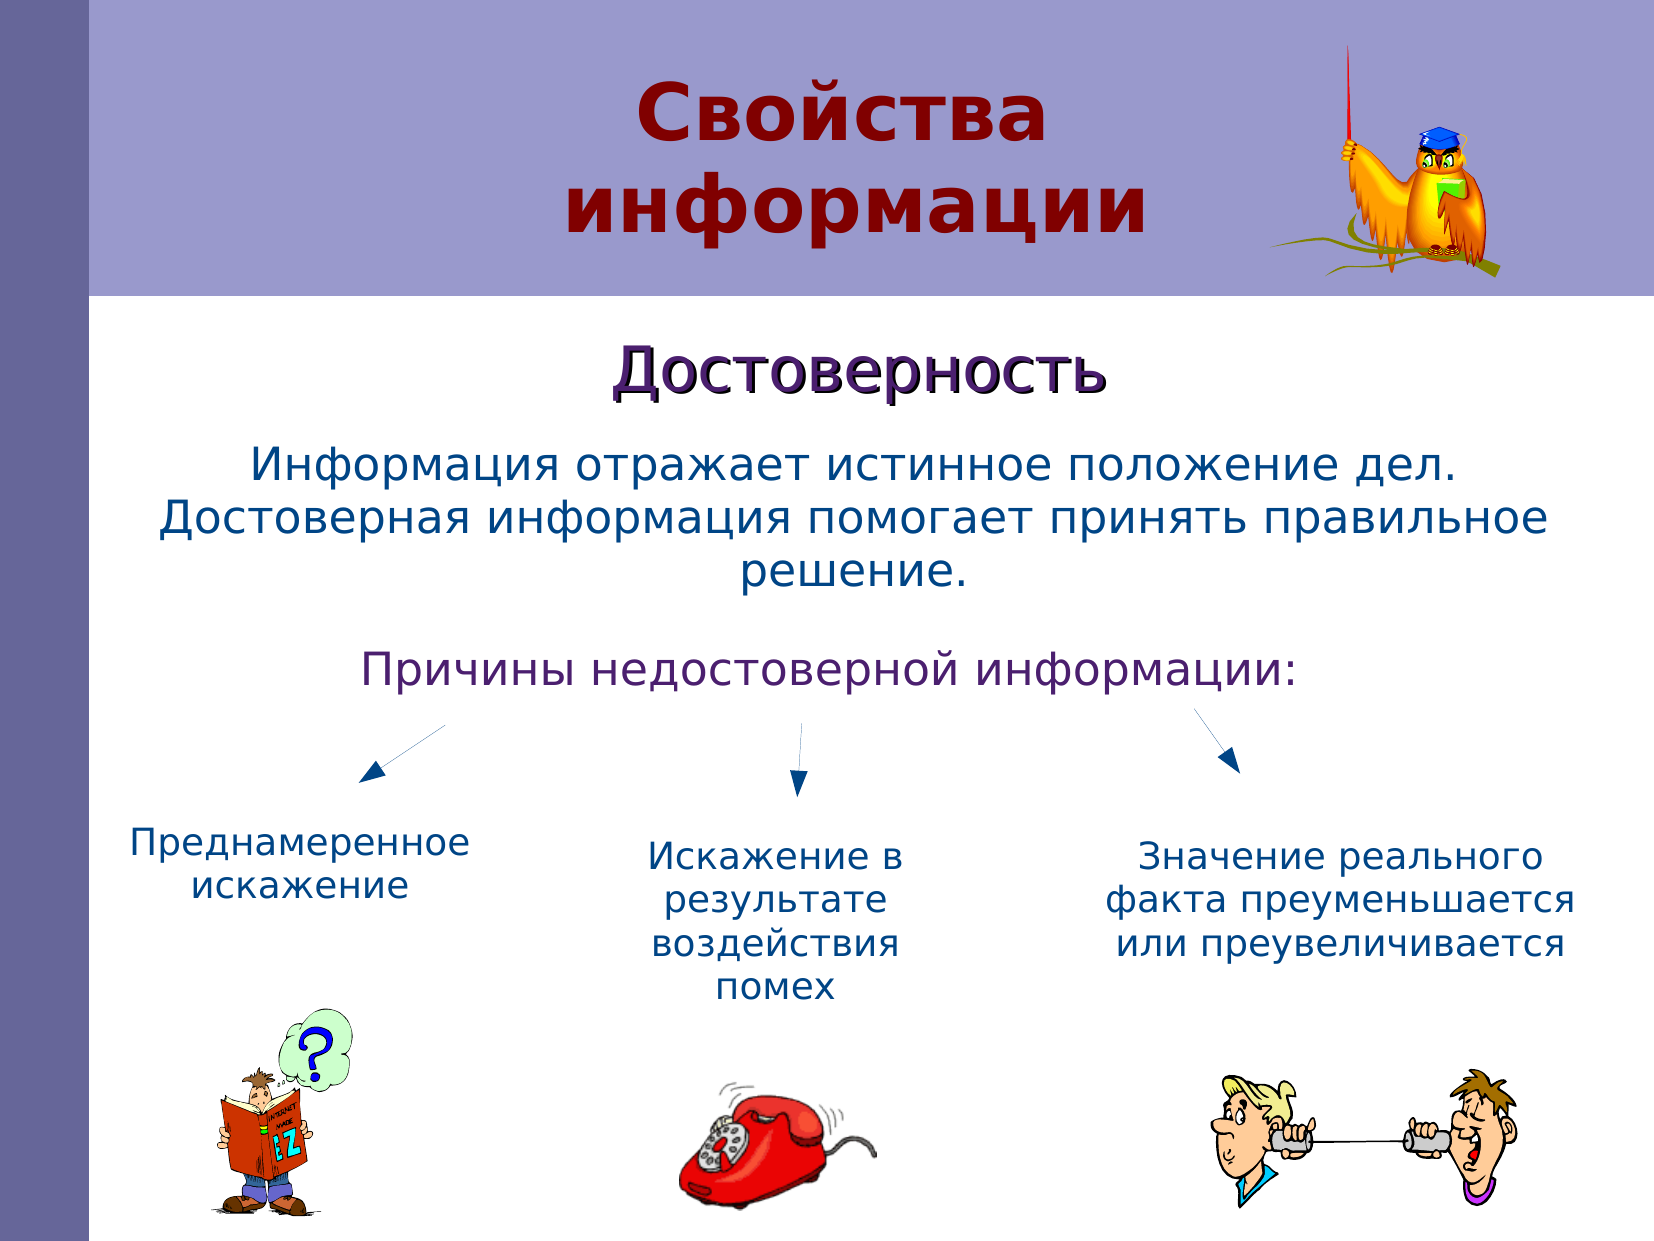

Свойства
информации
Достоверность
Информация отражает истинное положение дел. Достоверная информация помогает принять правильное решение.
Причины недостоверной информации:
Преднамеренное искажение
Искажение в результате воздействия помех
Значение реального факта преуменьшается или преувеличивается